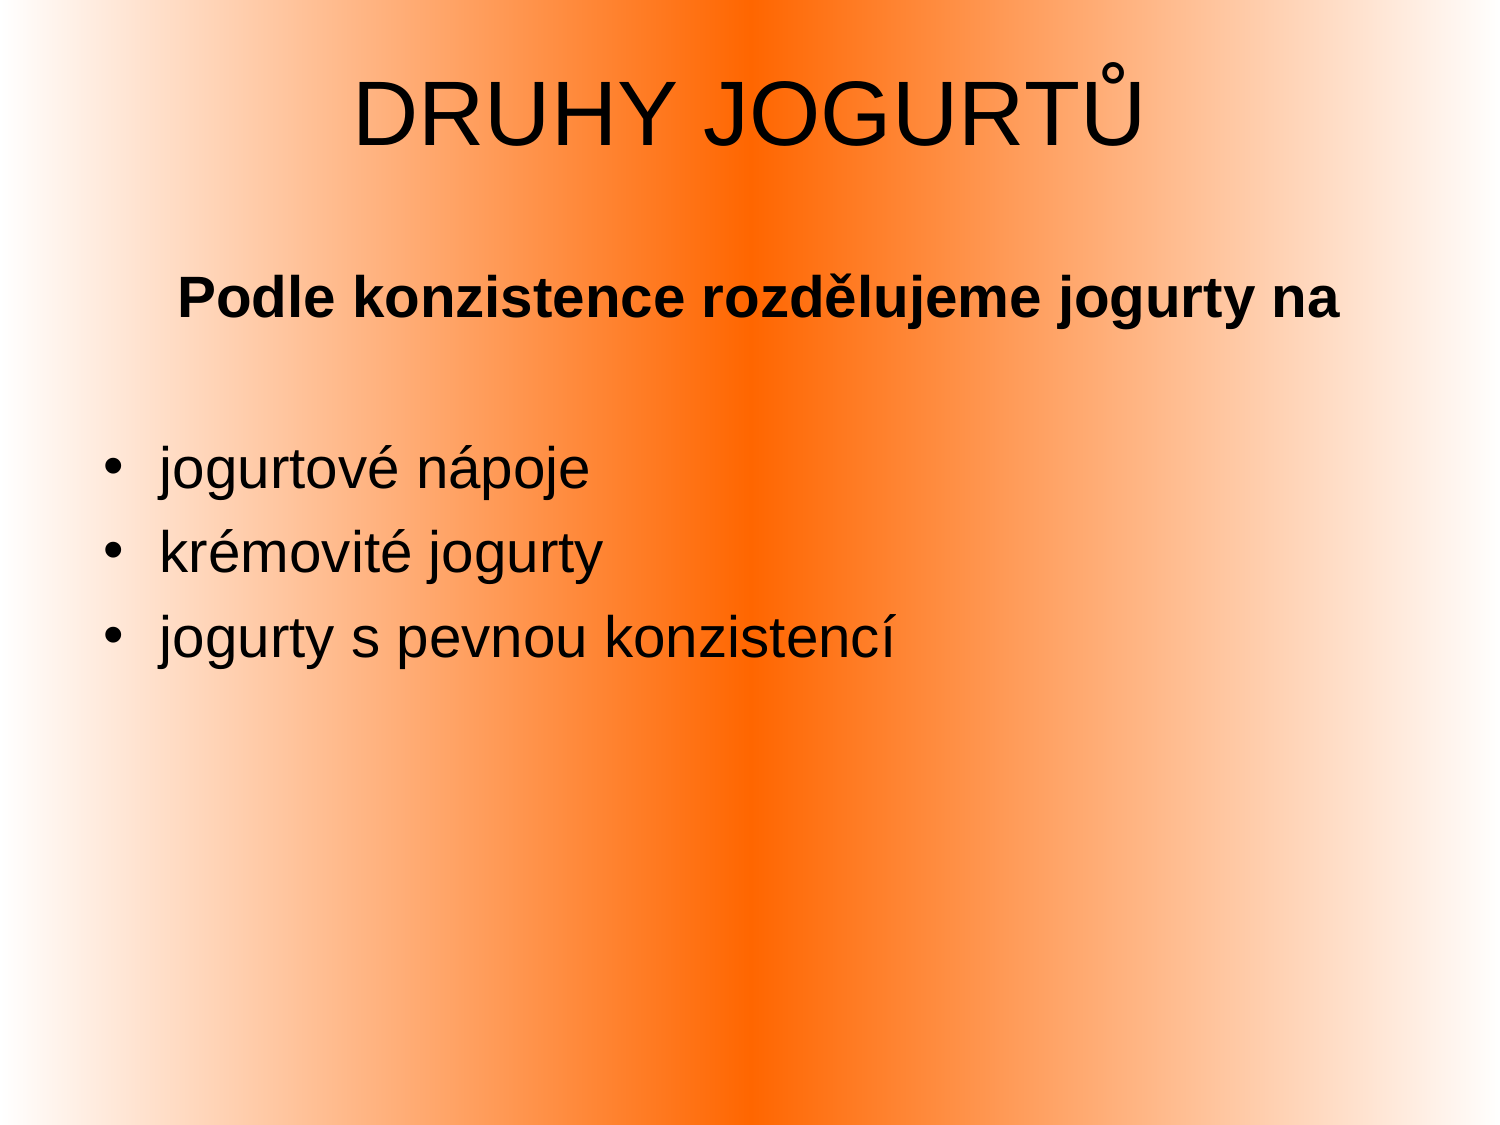

# DRUHY JOGURTŮ
 Podle konzistence rozdělujeme jogurty na
jogurtové nápoje
krémovité jogurty
jogurty s pevnou konzistencí